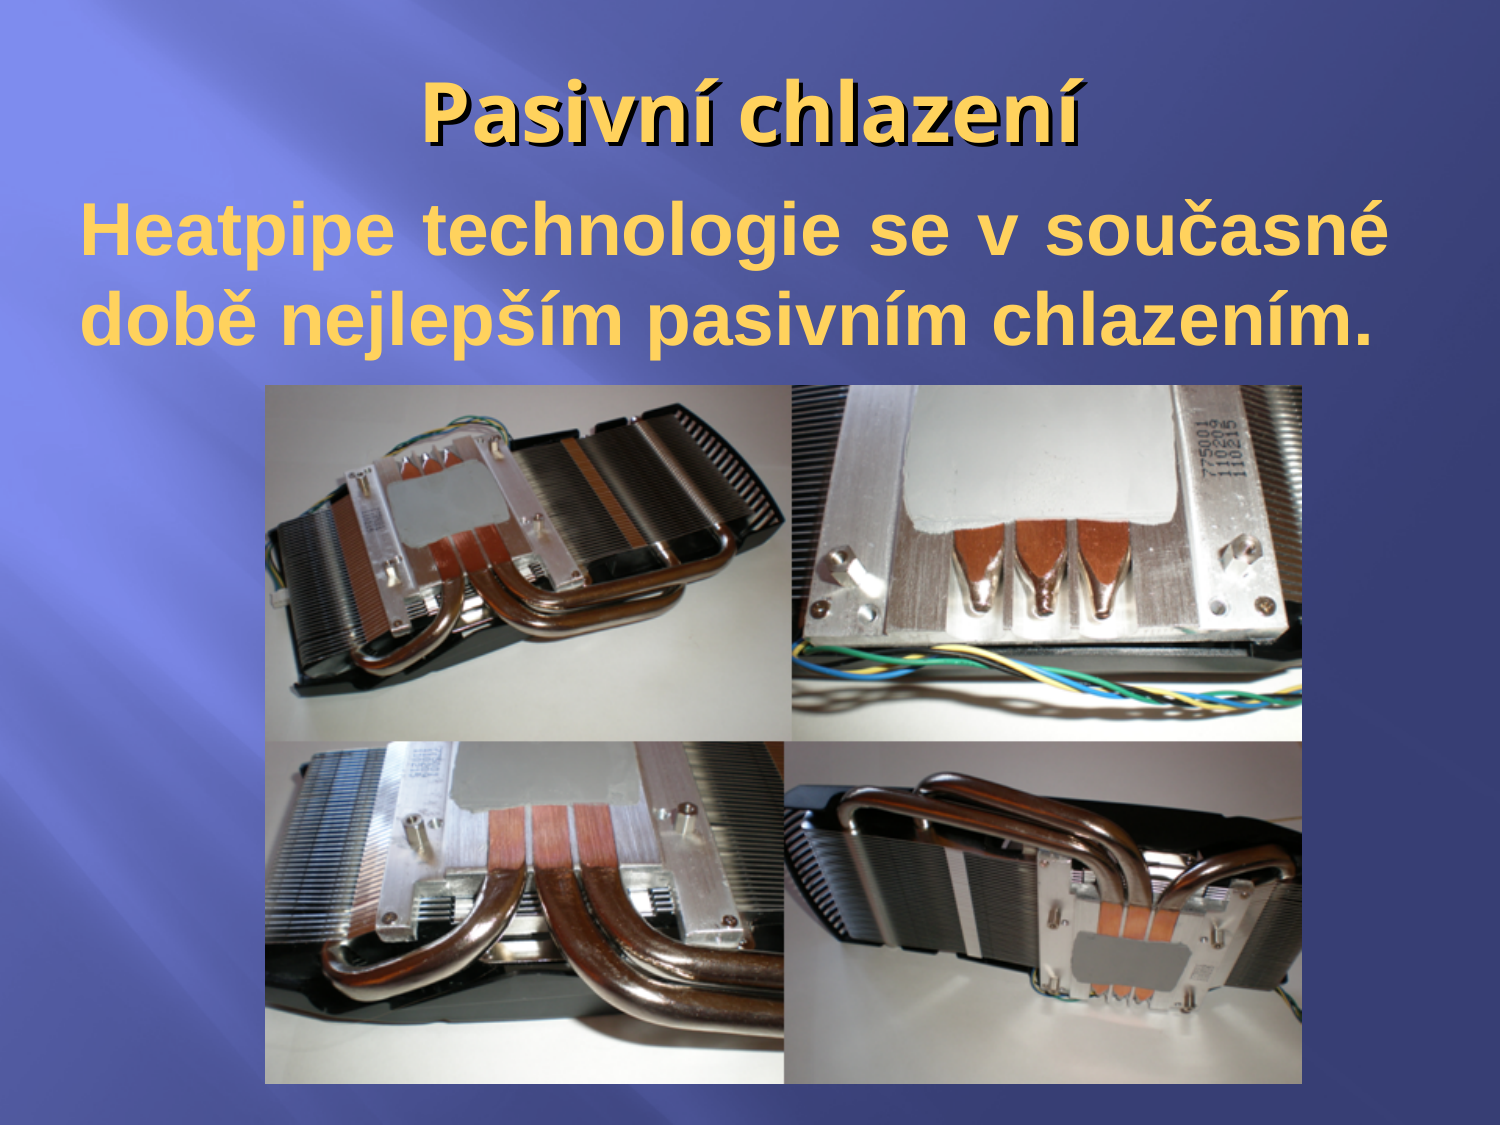

# Pasivní chlazení
Heatpipe technologie se v současné době nejlepším pasivním chlazením.